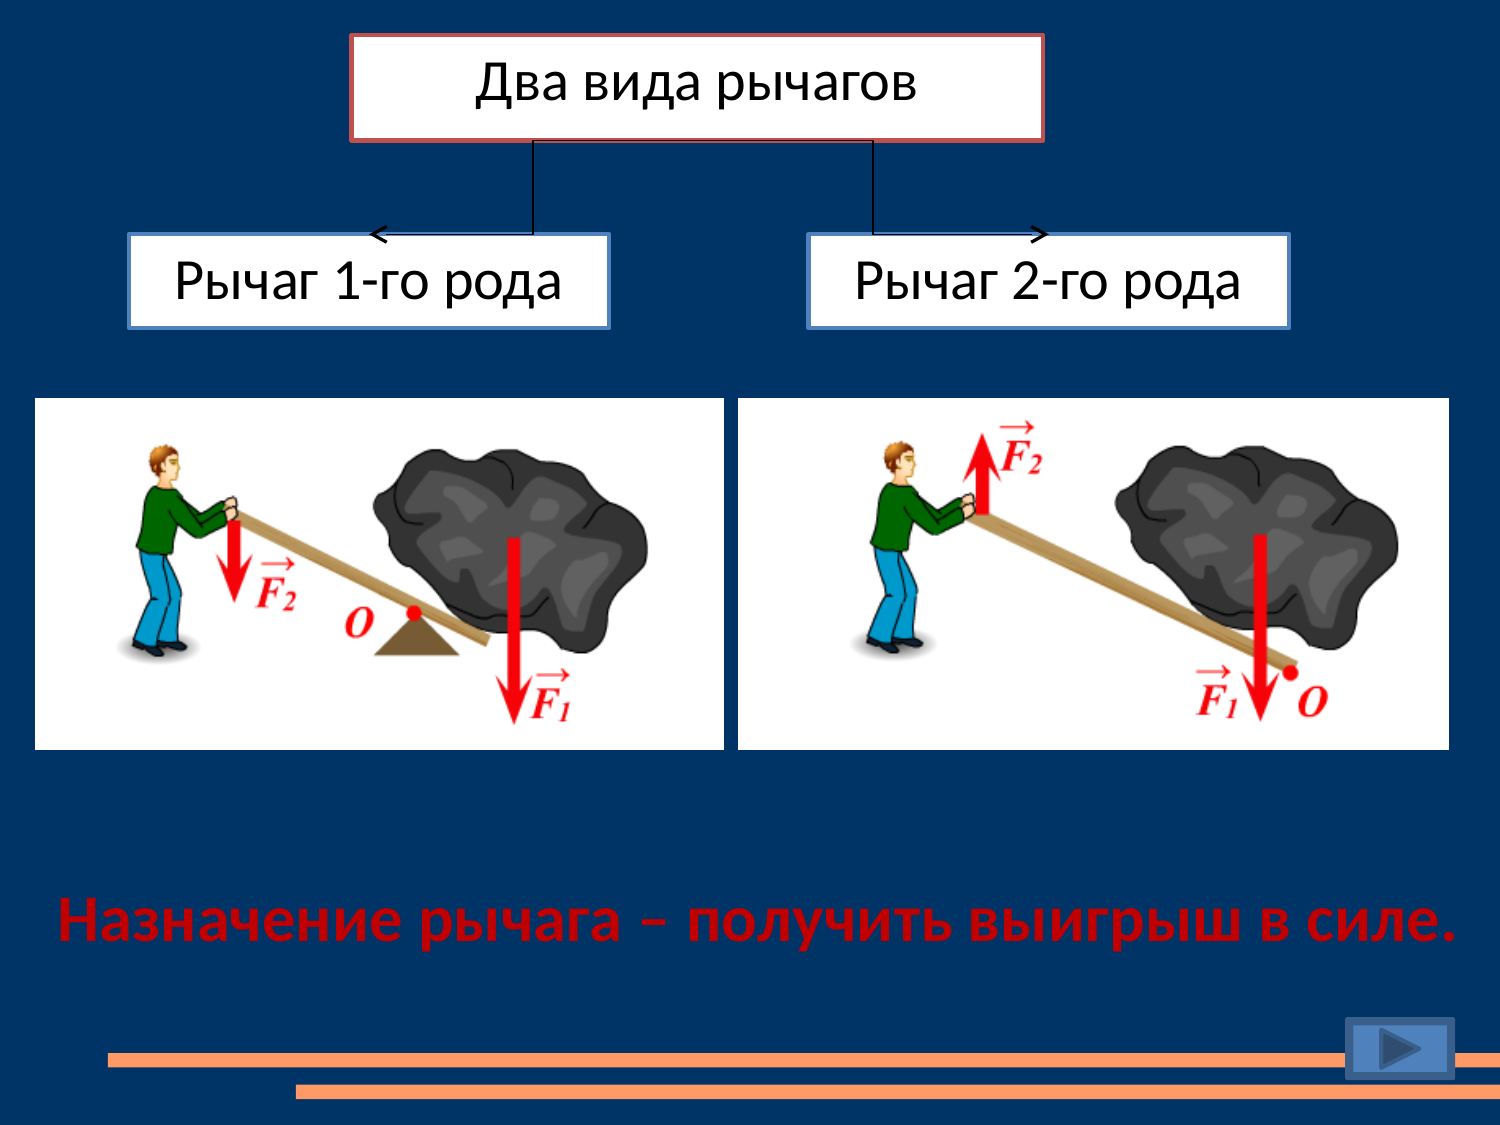

Два вида рычагов
Рычаг 1-го рода
Рычаг 2-го рода
Назначение рычага – получить выигрыш в силе.